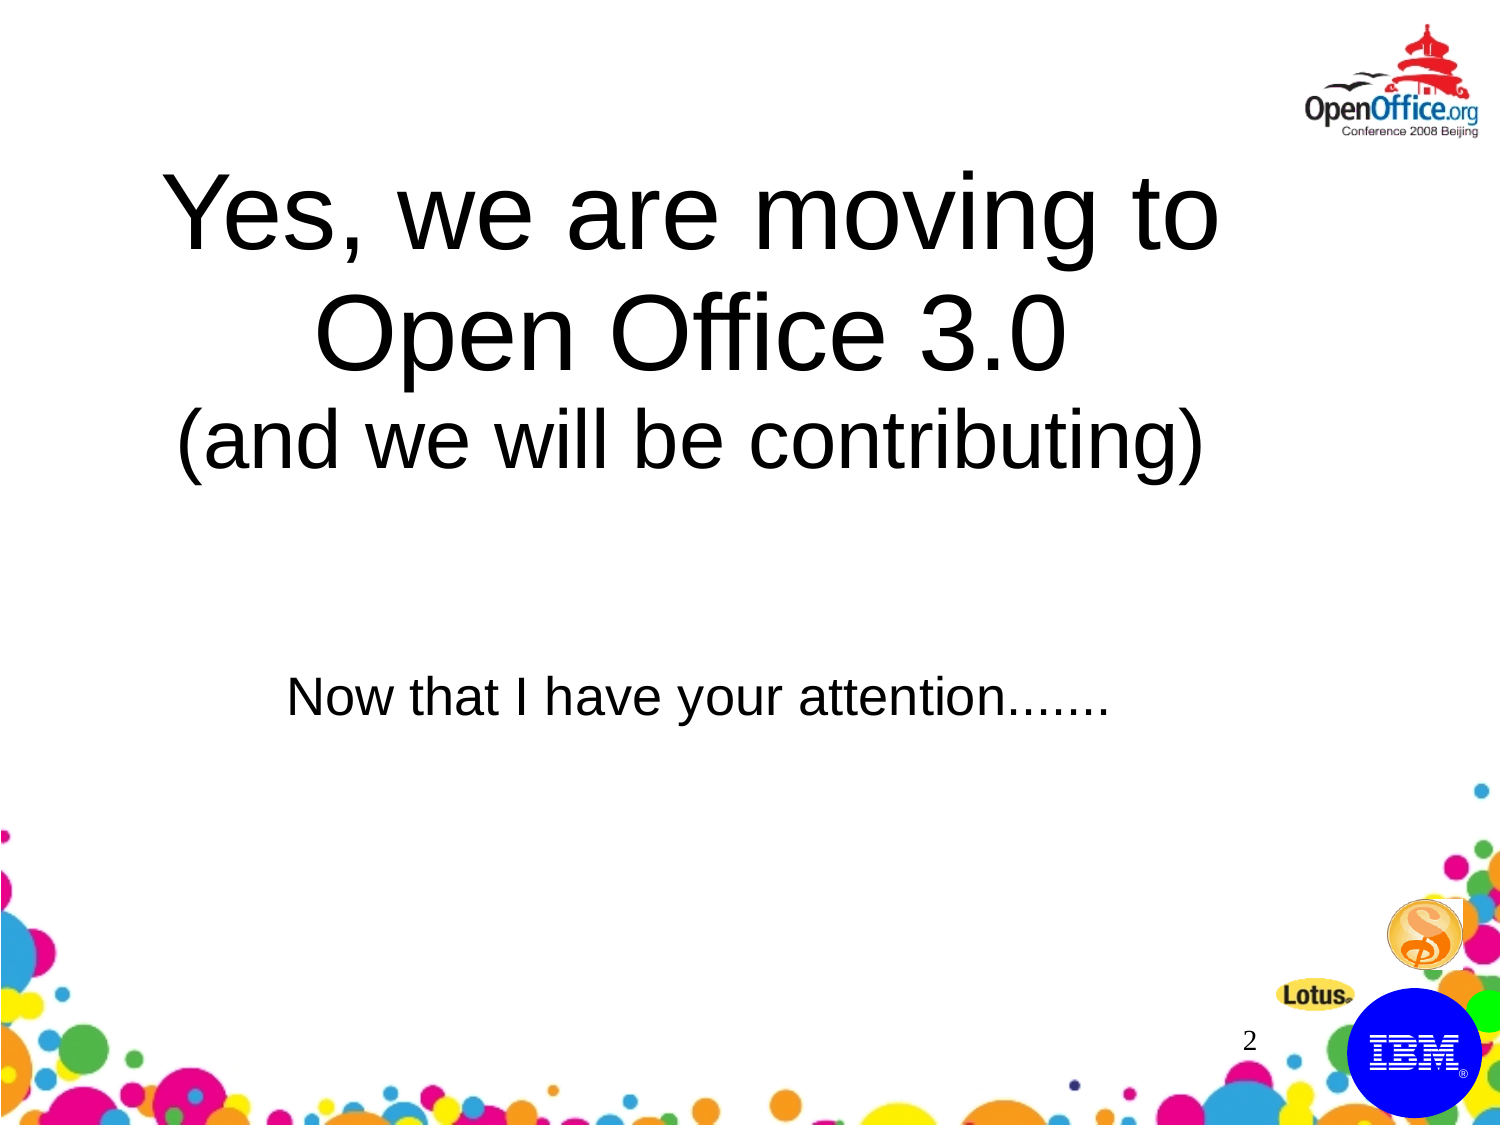

# Yes, we are moving to Open Office 3.0 (and we will be contributing)
Now that I have your attention.......
2